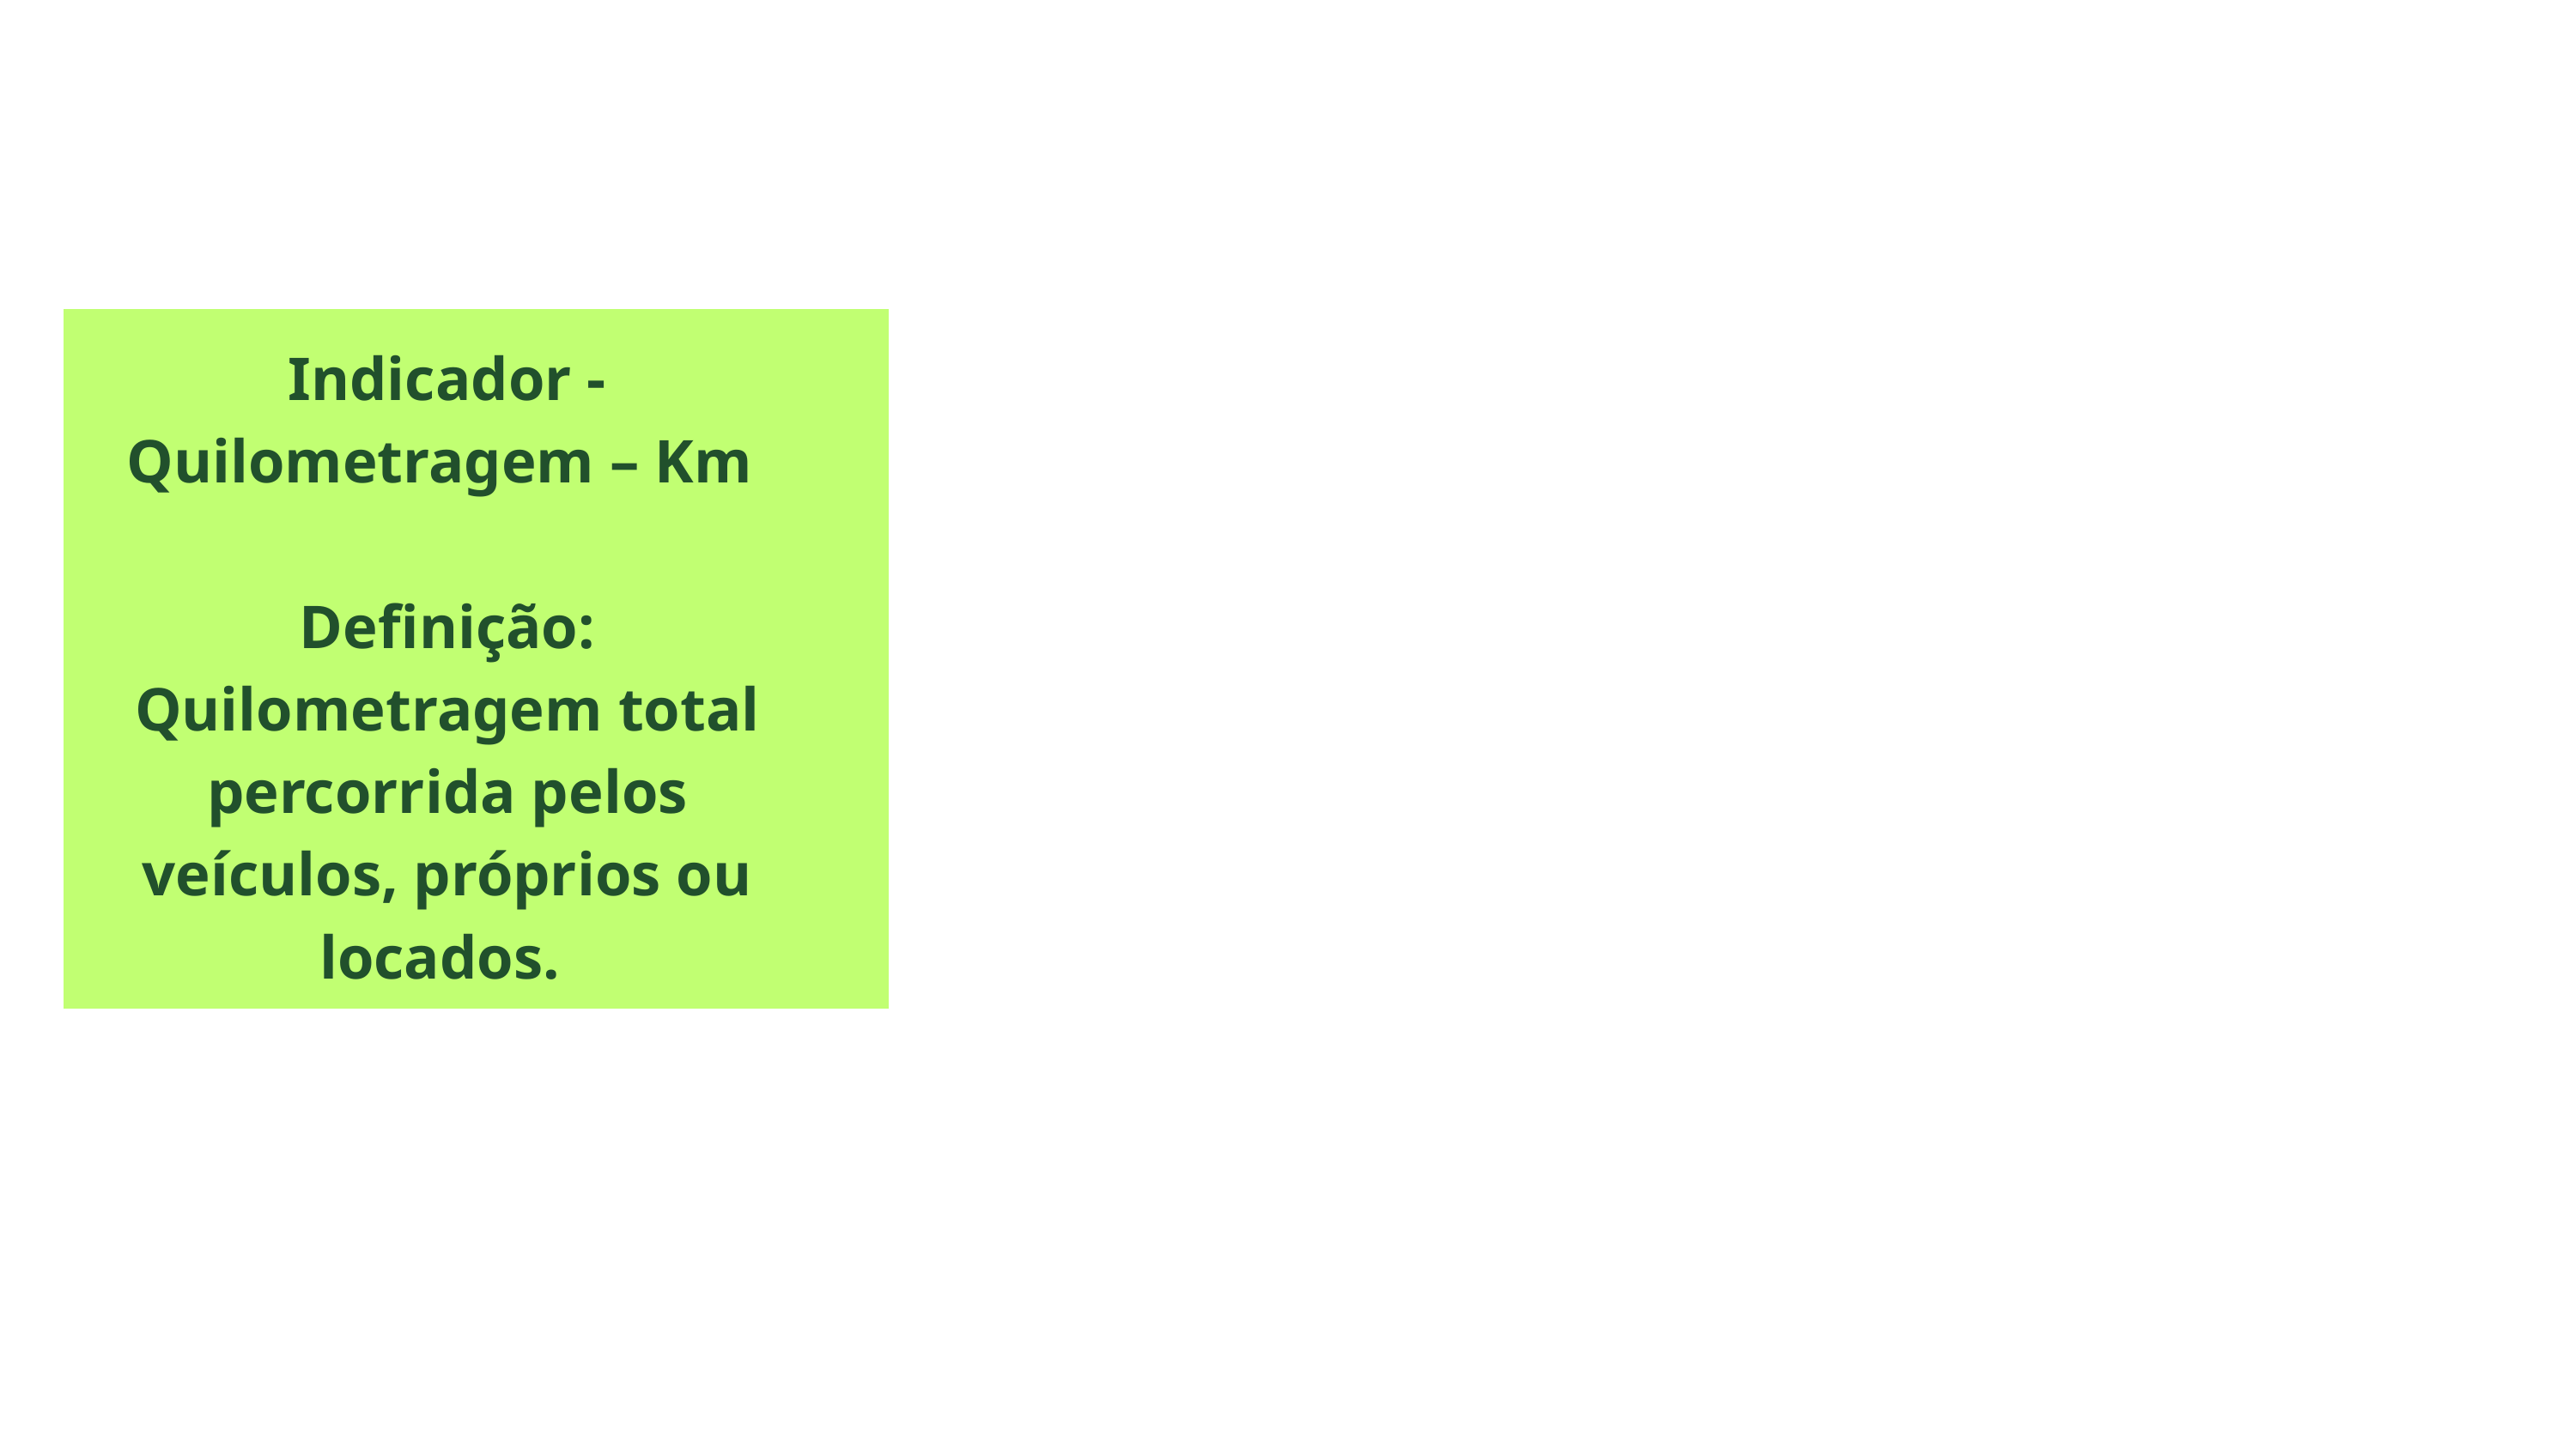

Fórmula: Quantidade de km rodados pela frota do TRT19.
Polaridade: Quanto menor o valor, melhor o desempenho.
Periodicidade: Mensal.
Metodologia Análise de Desempenho: Anual
Unidade responsável pelas metas: Coordenadoria de Polícia Judicial.
Indicador - Quilometragem – Km
Definição: Quilometragem total percorrida pelos veículos, próprios ou locados.